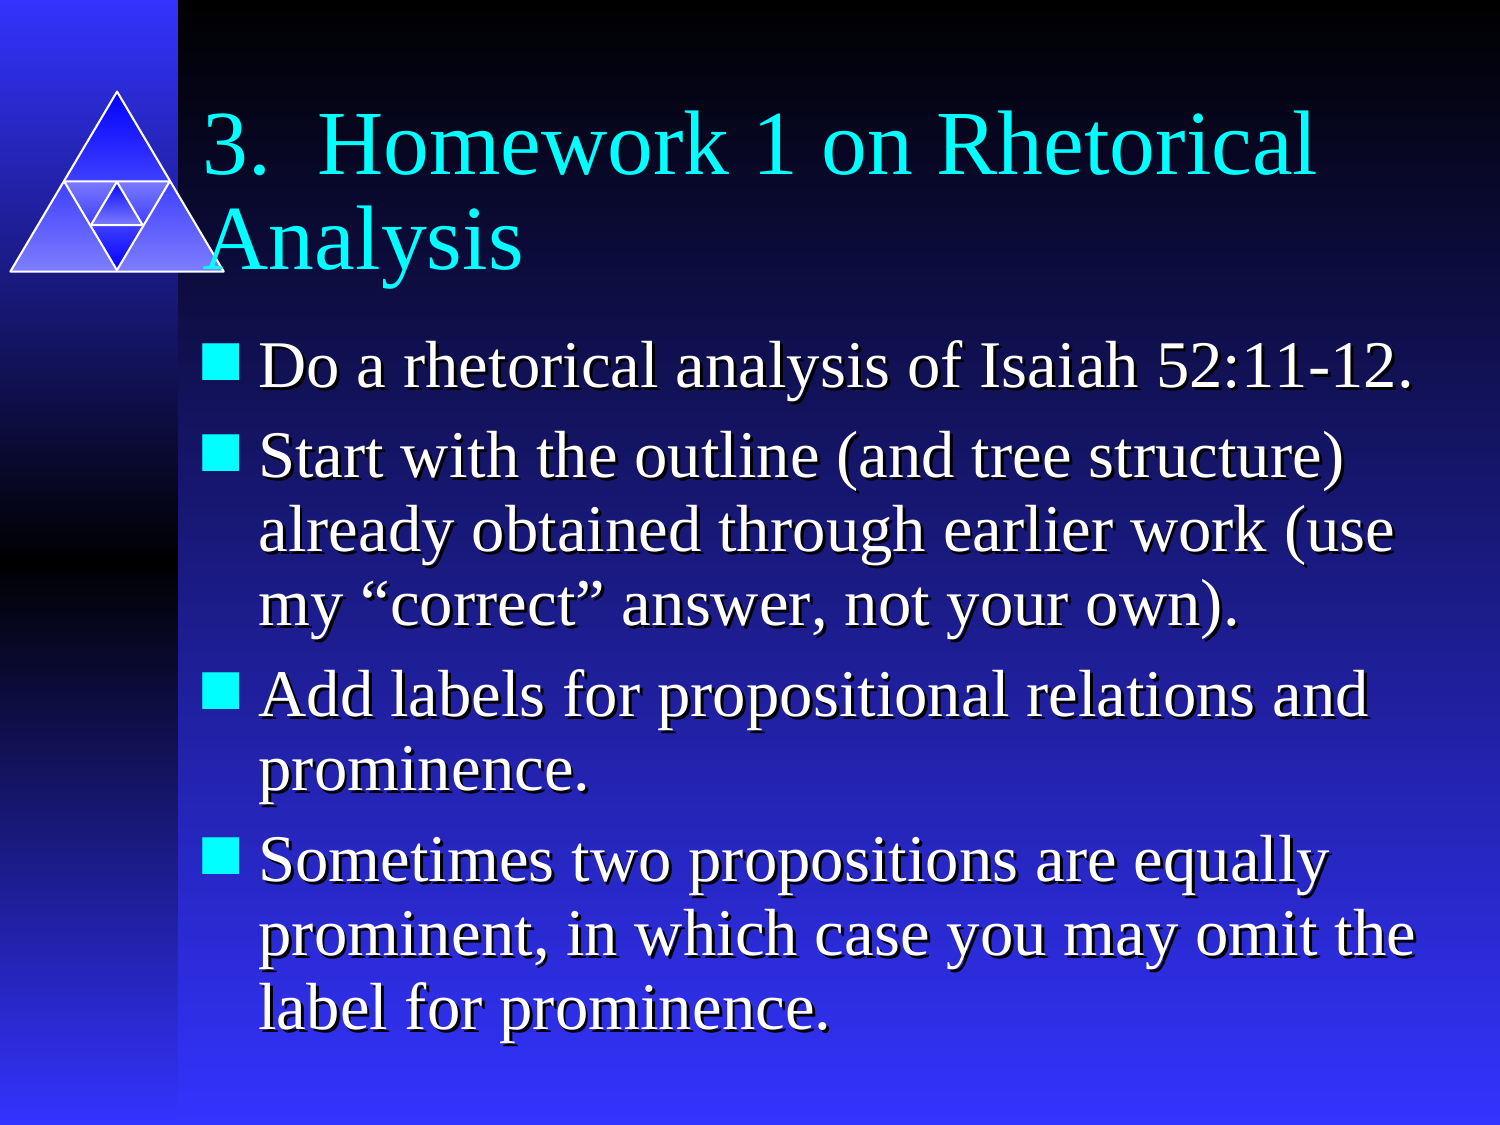

# 3. Homework 1 on Rhetorical Analysis
Do a rhetorical analysis of Isaiah 52:11-12.
Start with the outline (and tree structure) already obtained through earlier work (use my “correct” answer, not your own).
Add labels for propositional relations and prominence.
Sometimes two propositions are equally prominent, in which case you may omit the label for prominence.